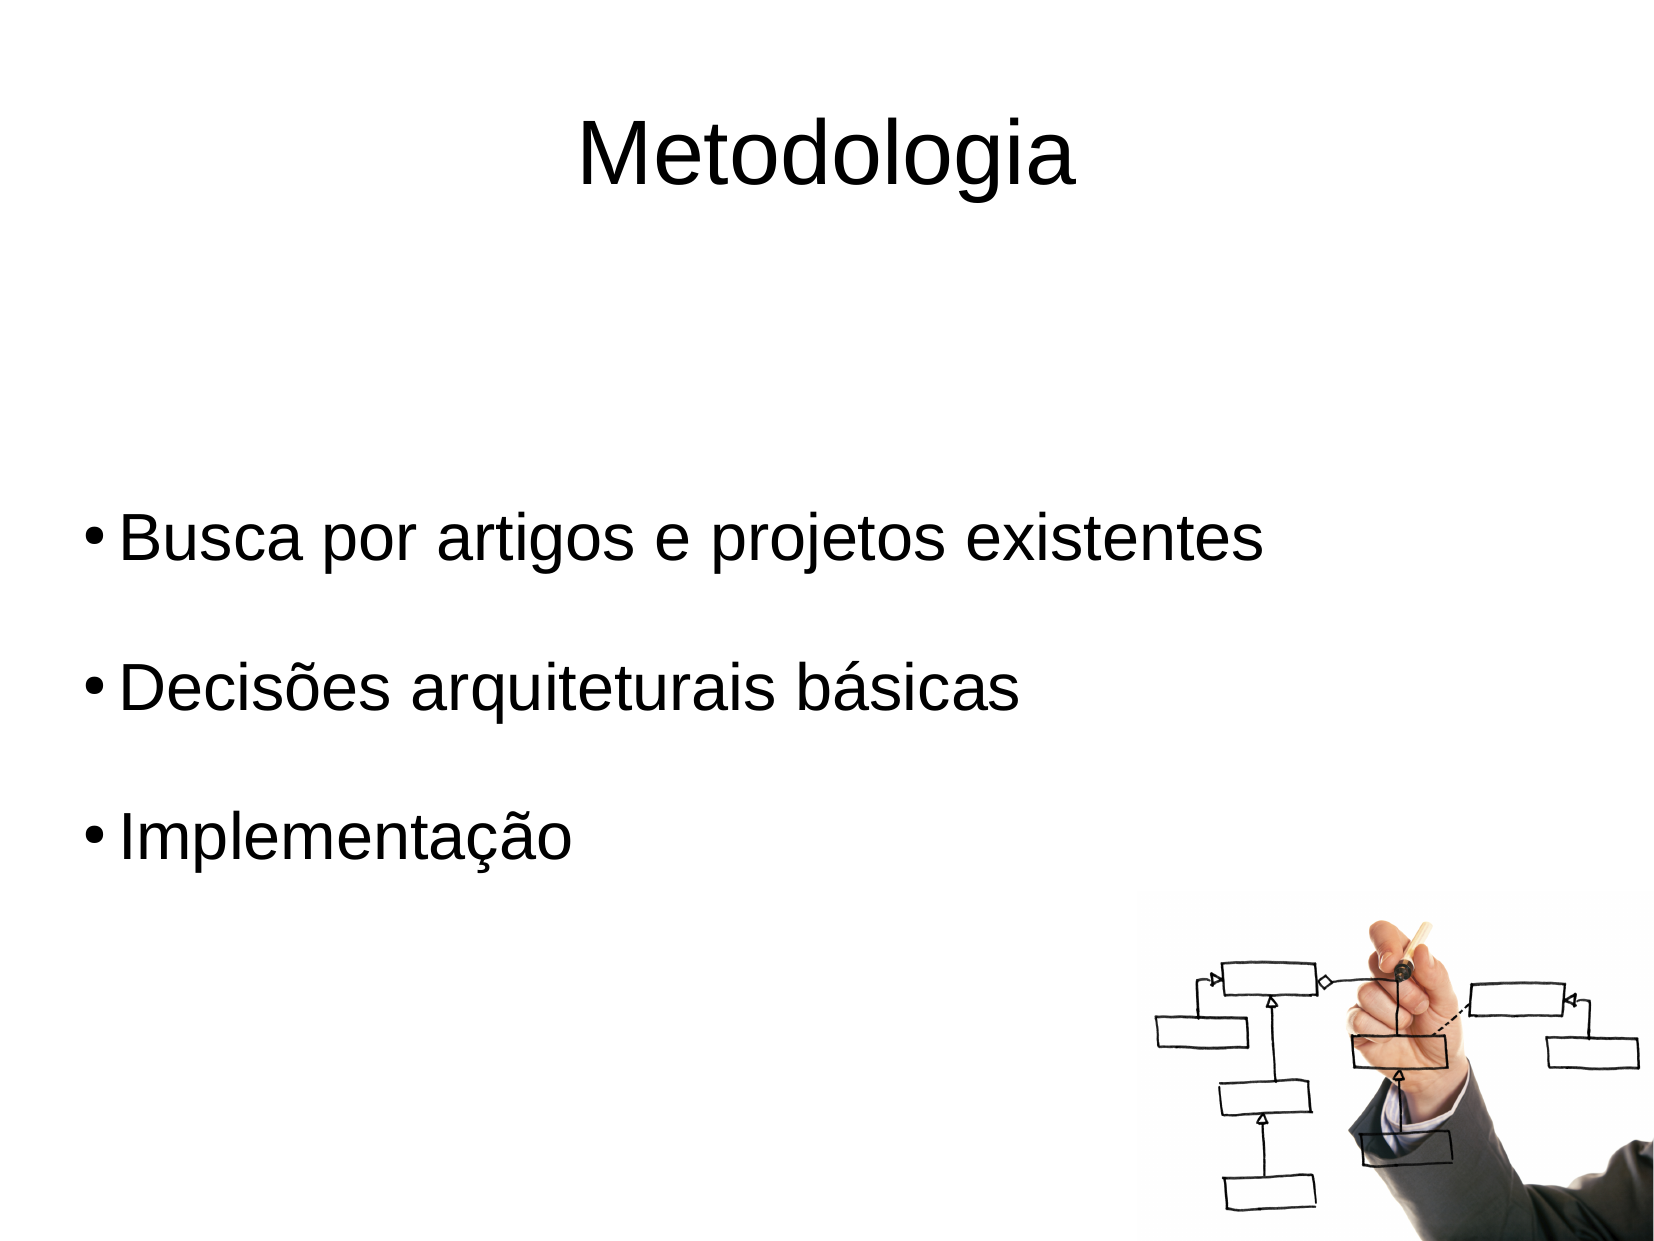

# Metodologia
Busca por artigos e projetos existentes
Decisões arquiteturais básicas
Implementação